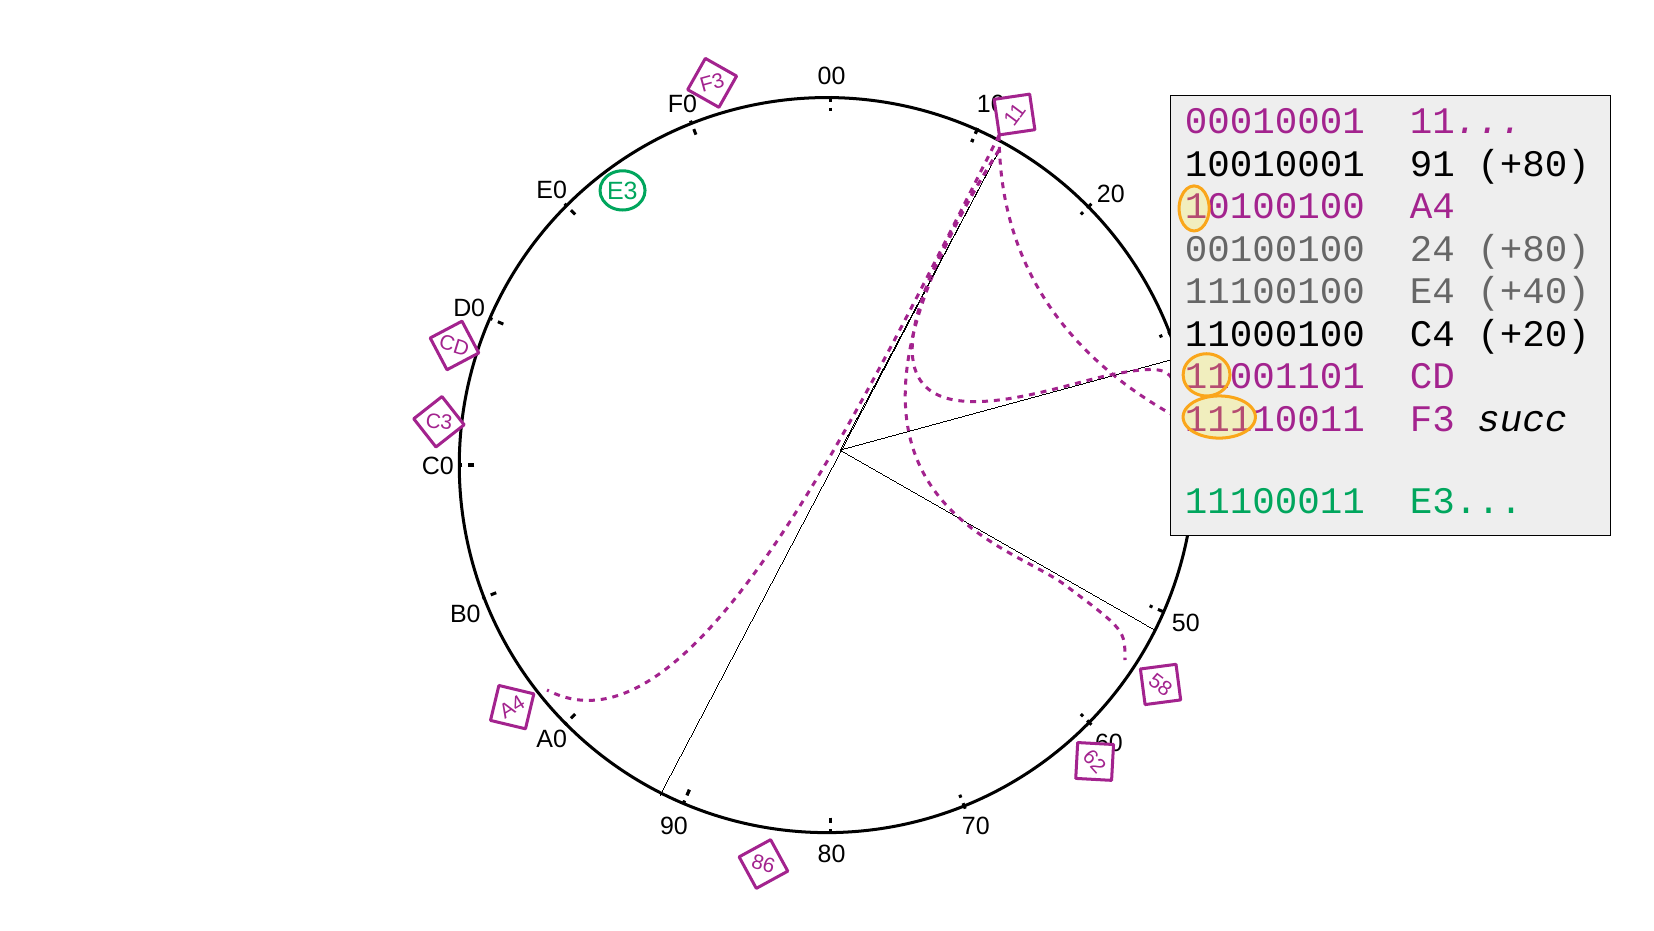

F3
00
F0
10
E0
20
D0
30
40
C0
B0
50
A0
60
90
70
80
11
00010001 11...
10010001 91 (+80)
10100100 A4
00100100 24 (+80)
11100100 E4 (+40)
11000100 C4 (+20)
11001101 CD
11110011 F3 succ
E3
CD
C3
3C
11100011 E3...
58
A4
62
86